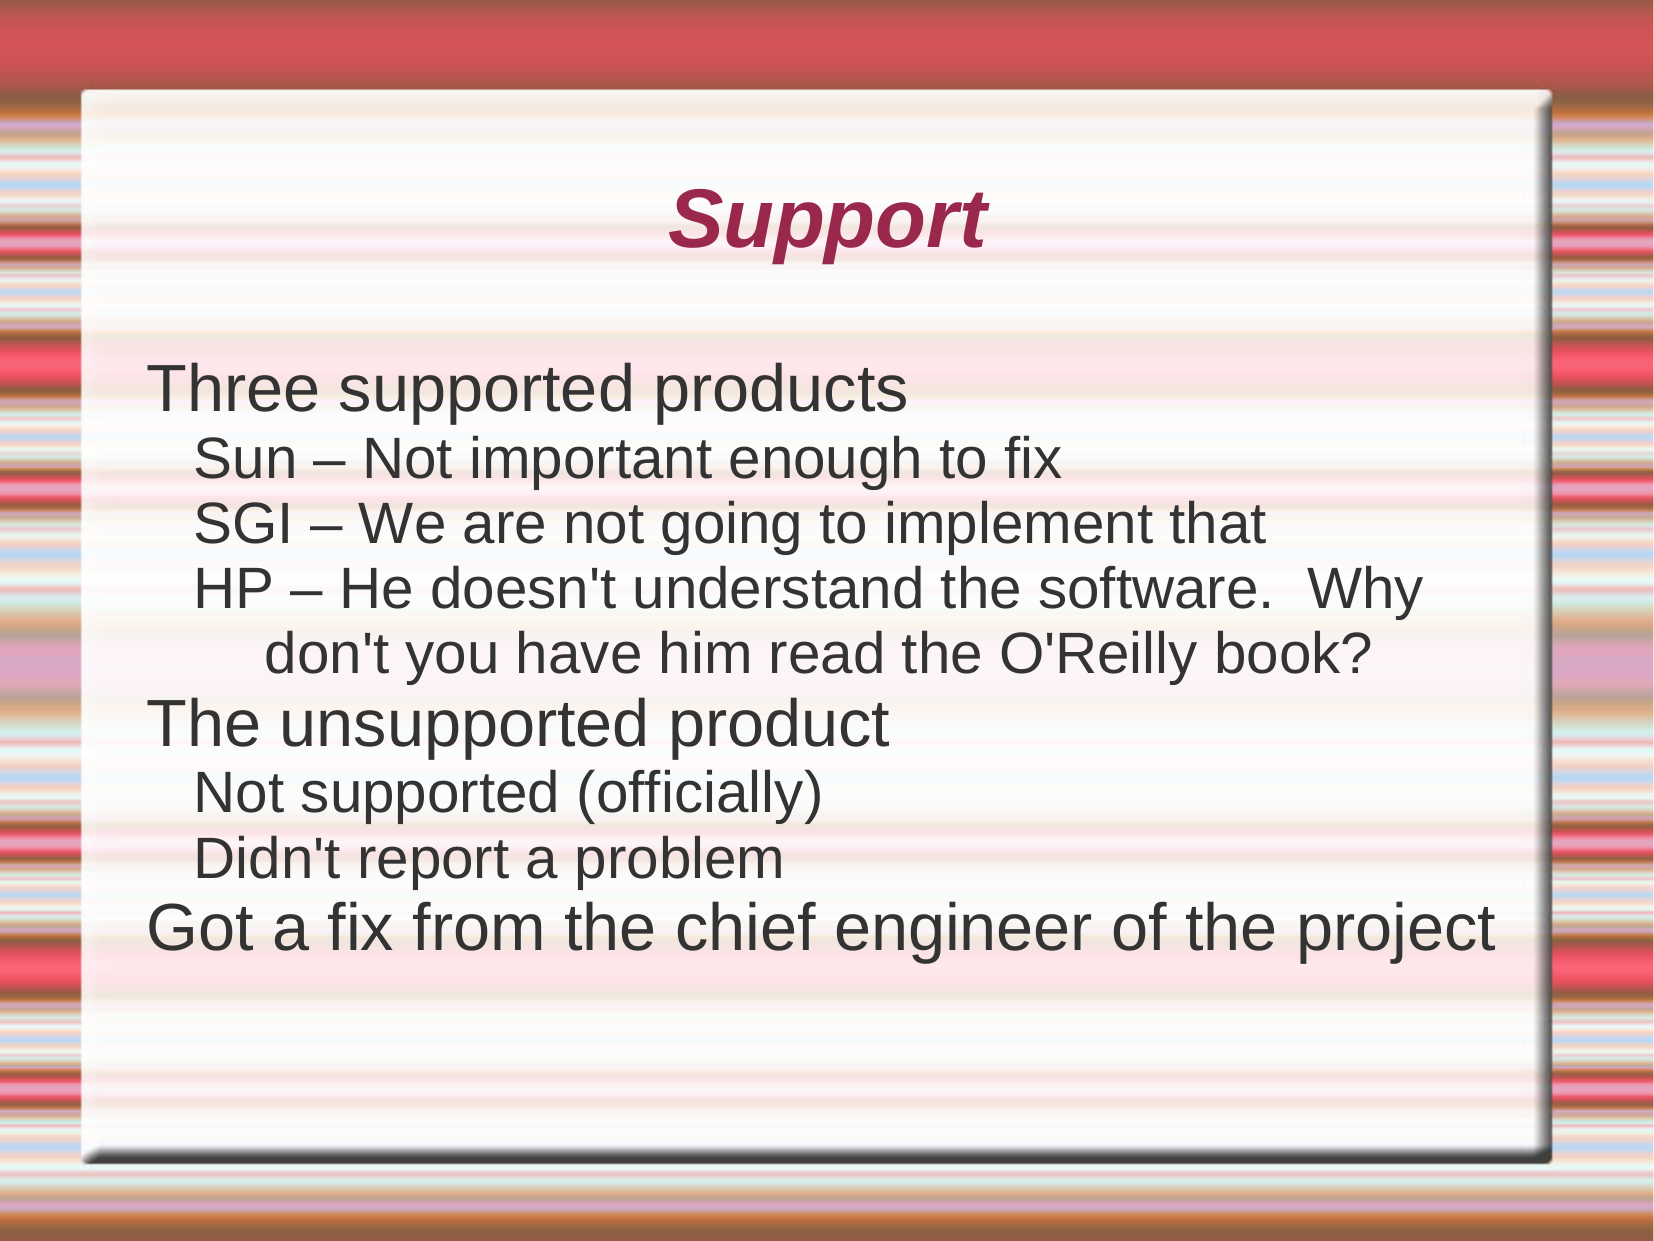

# Support
Three supported products
Sun – Not important enough to fix
SGI – We are not going to implement that
HP – He doesn't understand the software. Why don't you have him read the O'Reilly book?
The unsupported product
Not supported (officially)
Didn't report a problem
Got a fix from the chief engineer of the project